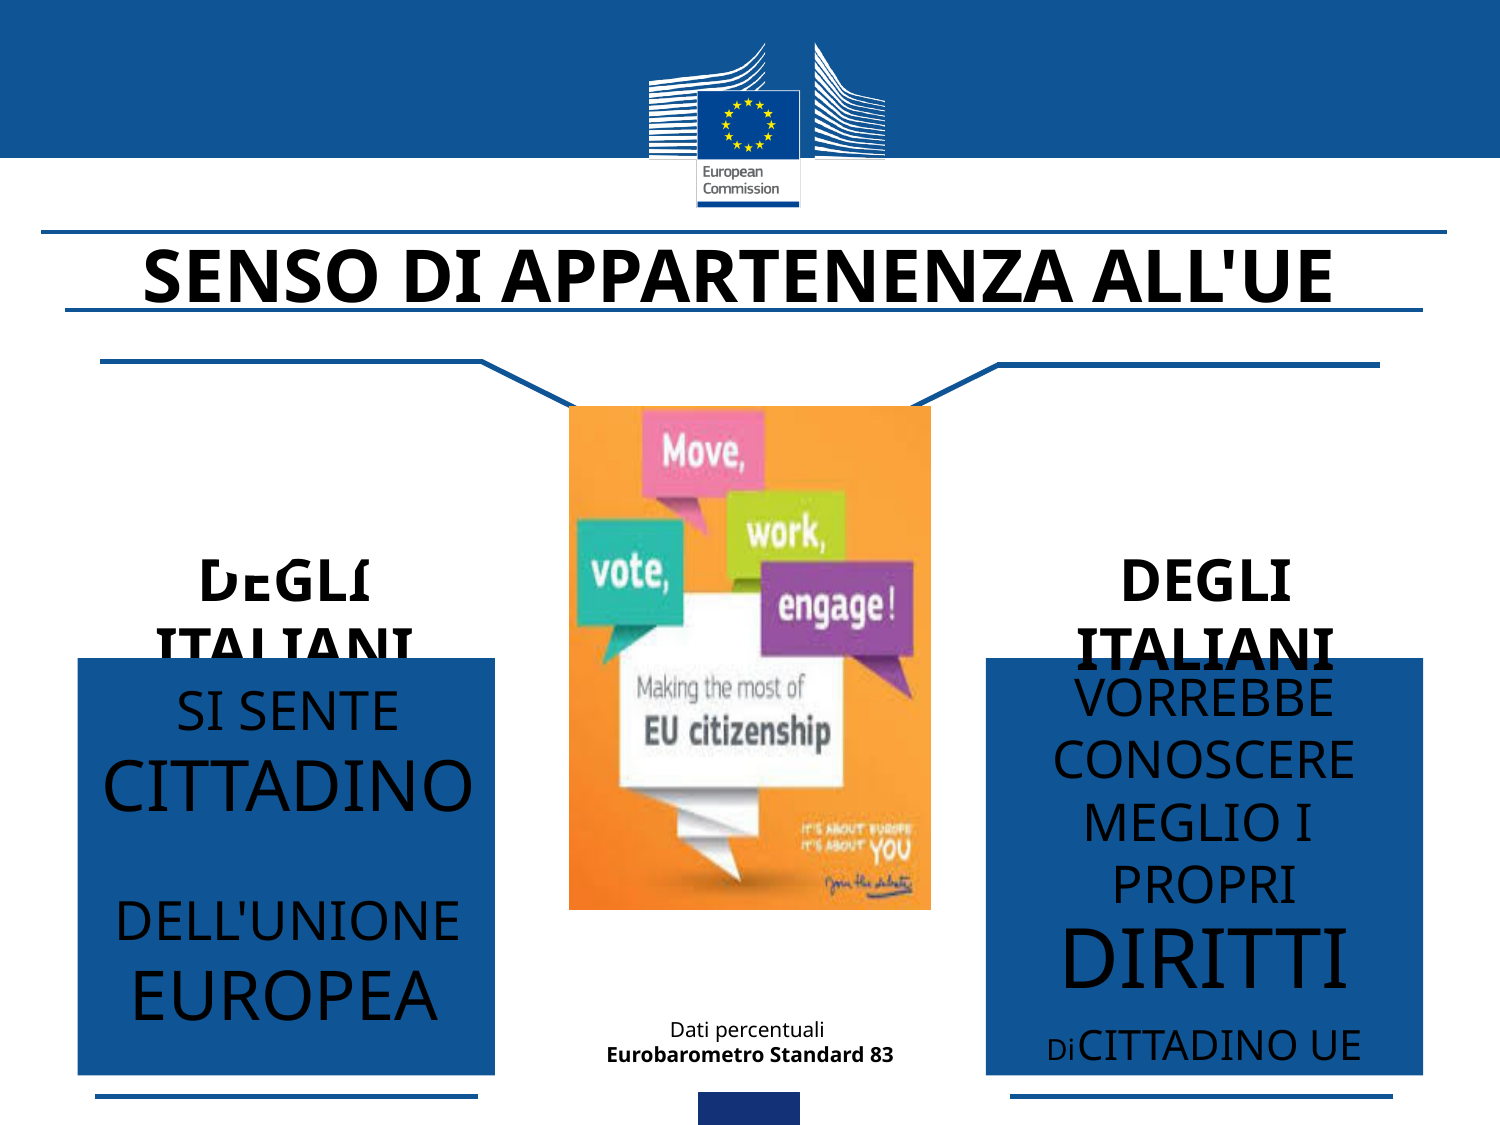

SENSO DI APPARTENENZA ALL'UE
IL
53%
IL
73%
DEGLI ITALIANI
DEGLI ITALIANI
VORREBBE CONOSCERE MEGLIO I PROPRI
Di CITTADINO UE
SI SENTE CITTADINO
DELL'UNIONE
DIRITTI
EUROPEA
Dati percentuali
Eurobarometro Standard 83